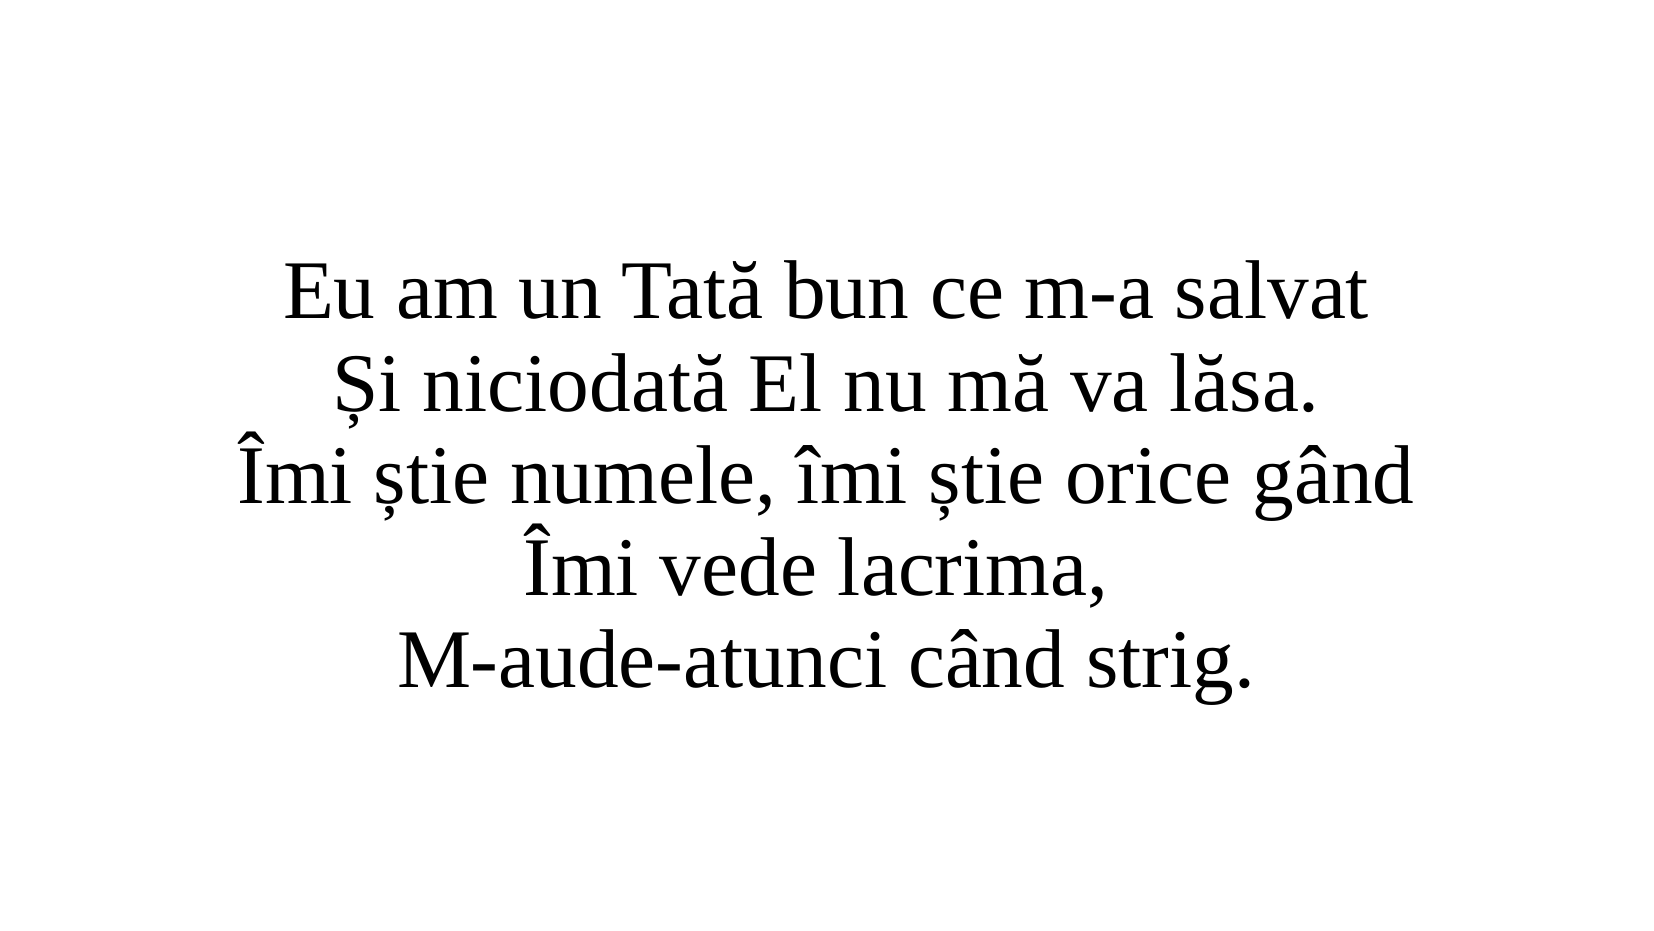

# Eu am un Tată bun ce m-a salvat
Și niciodată El nu mă va lăsa.
Îmi știe numele, îmi știe orice gând
Îmi vede lacrima,
M-aude-atunci când strig.